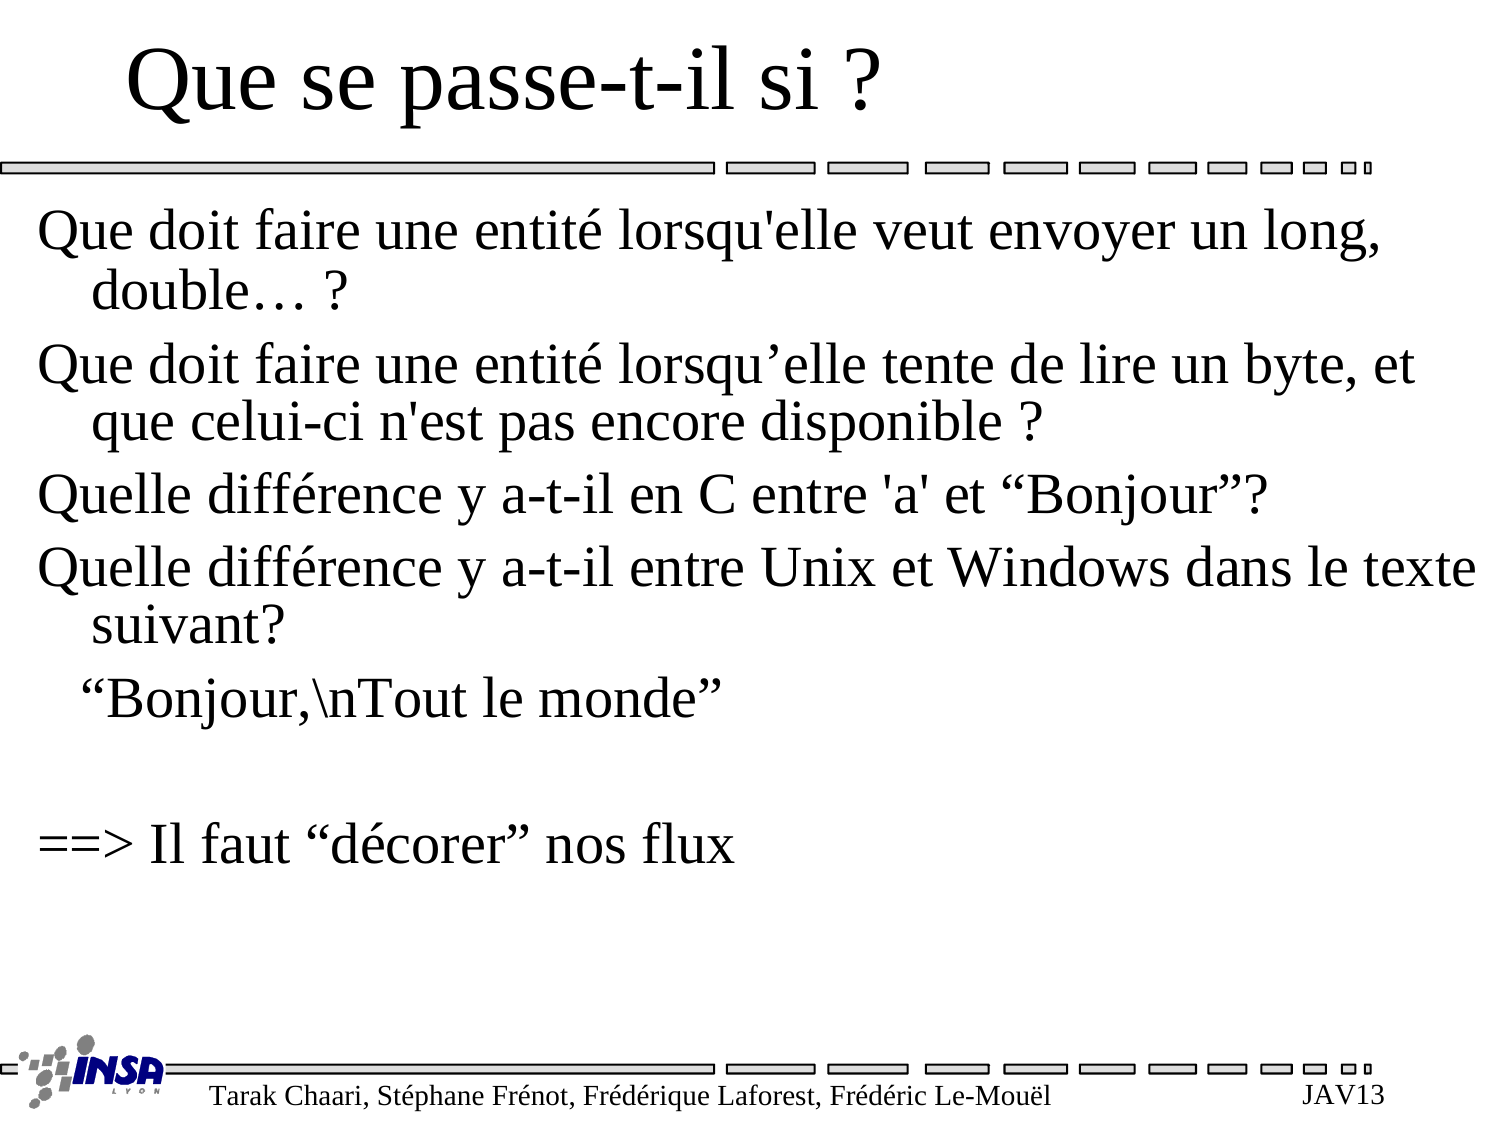

# Que se passe-t-il si ?
Que doit faire une entité lorsqu'elle veut envoyer un long, double… ?
Que doit faire une entité lorsqu’elle tente de lire un byte, et que celui-ci n'est pas encore disponible ?
Quelle différence y a-t-il en C entre 'a' et “Bonjour”?
Quelle différence y a-t-il entre Unix et Windows dans le texte suivant?
 “Bonjour,\nTout le monde”
==> Il faut “décorer” nos flux